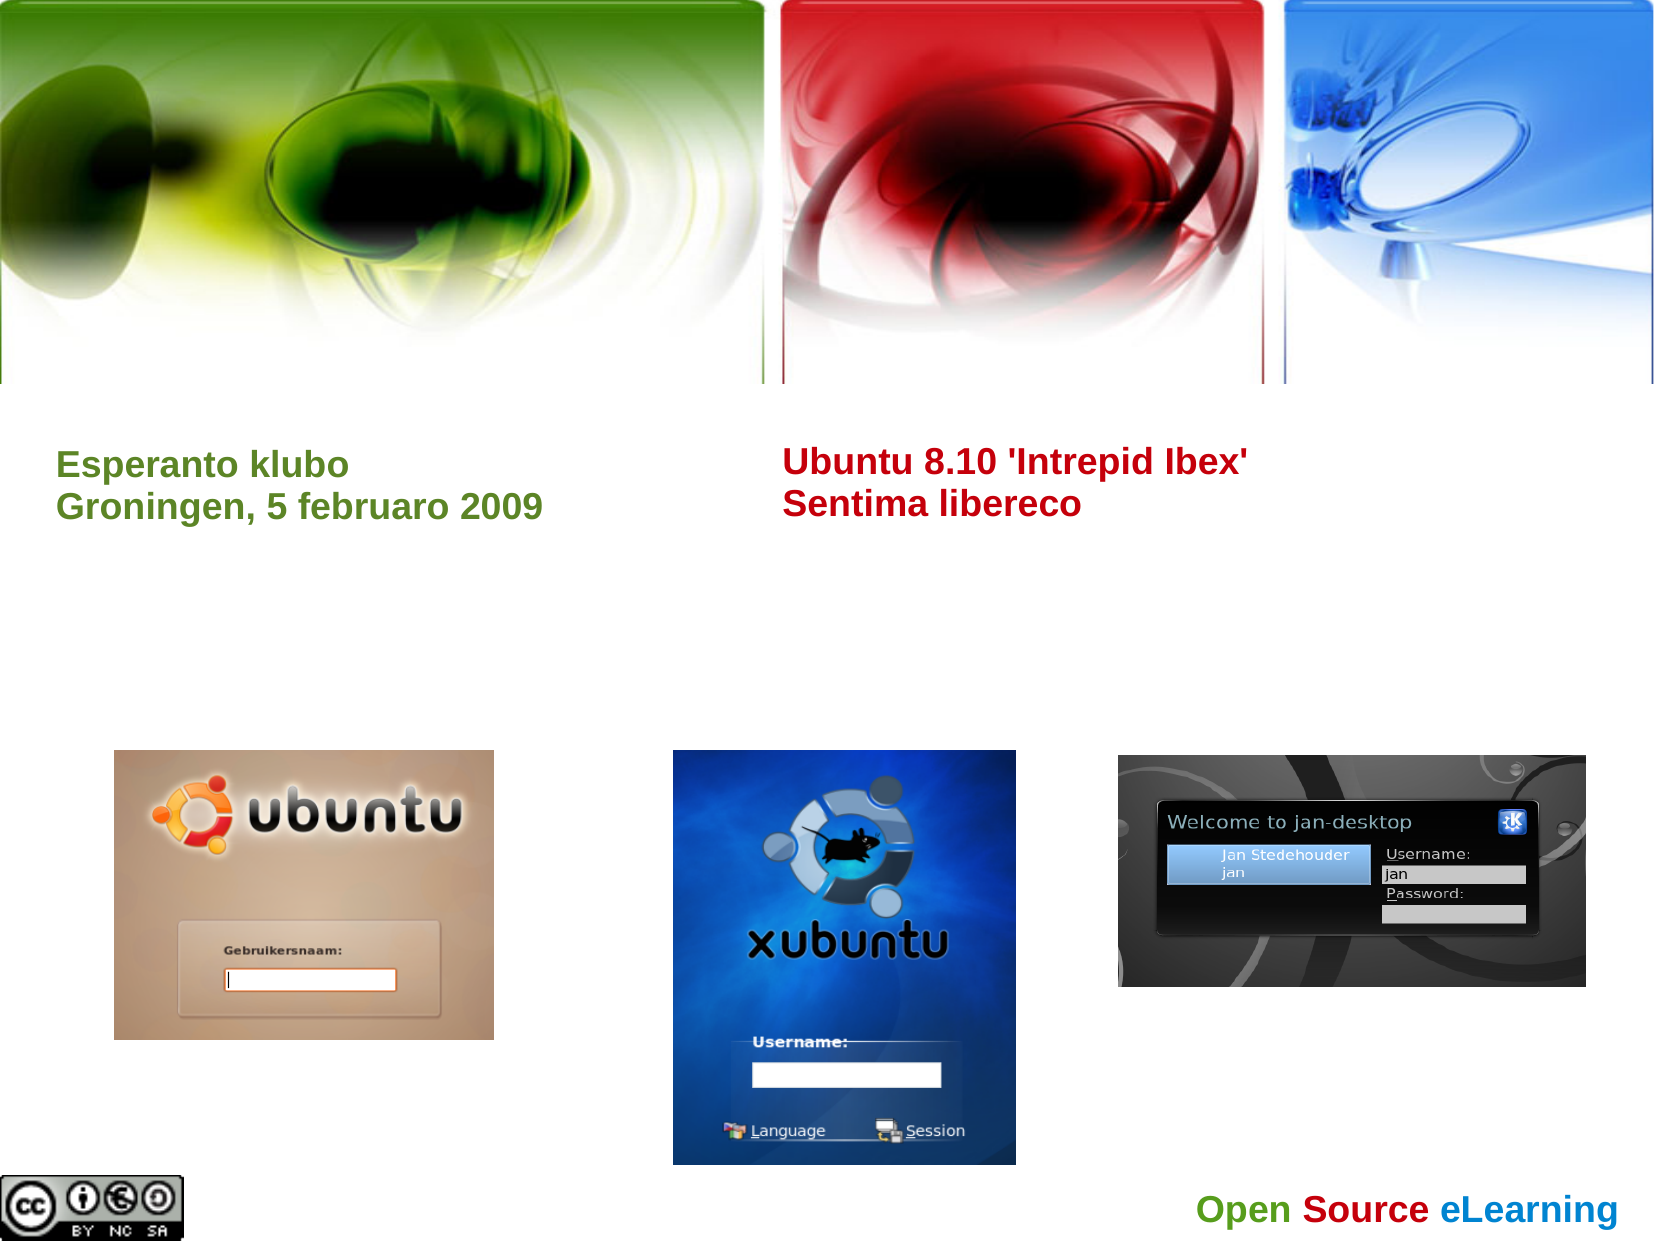

Ubuntu 8.10 'Intrepid Ibex'
Sentima libereco
Esperanto klubo
Groningen, 5 februaro 2009
Open Source eLearning